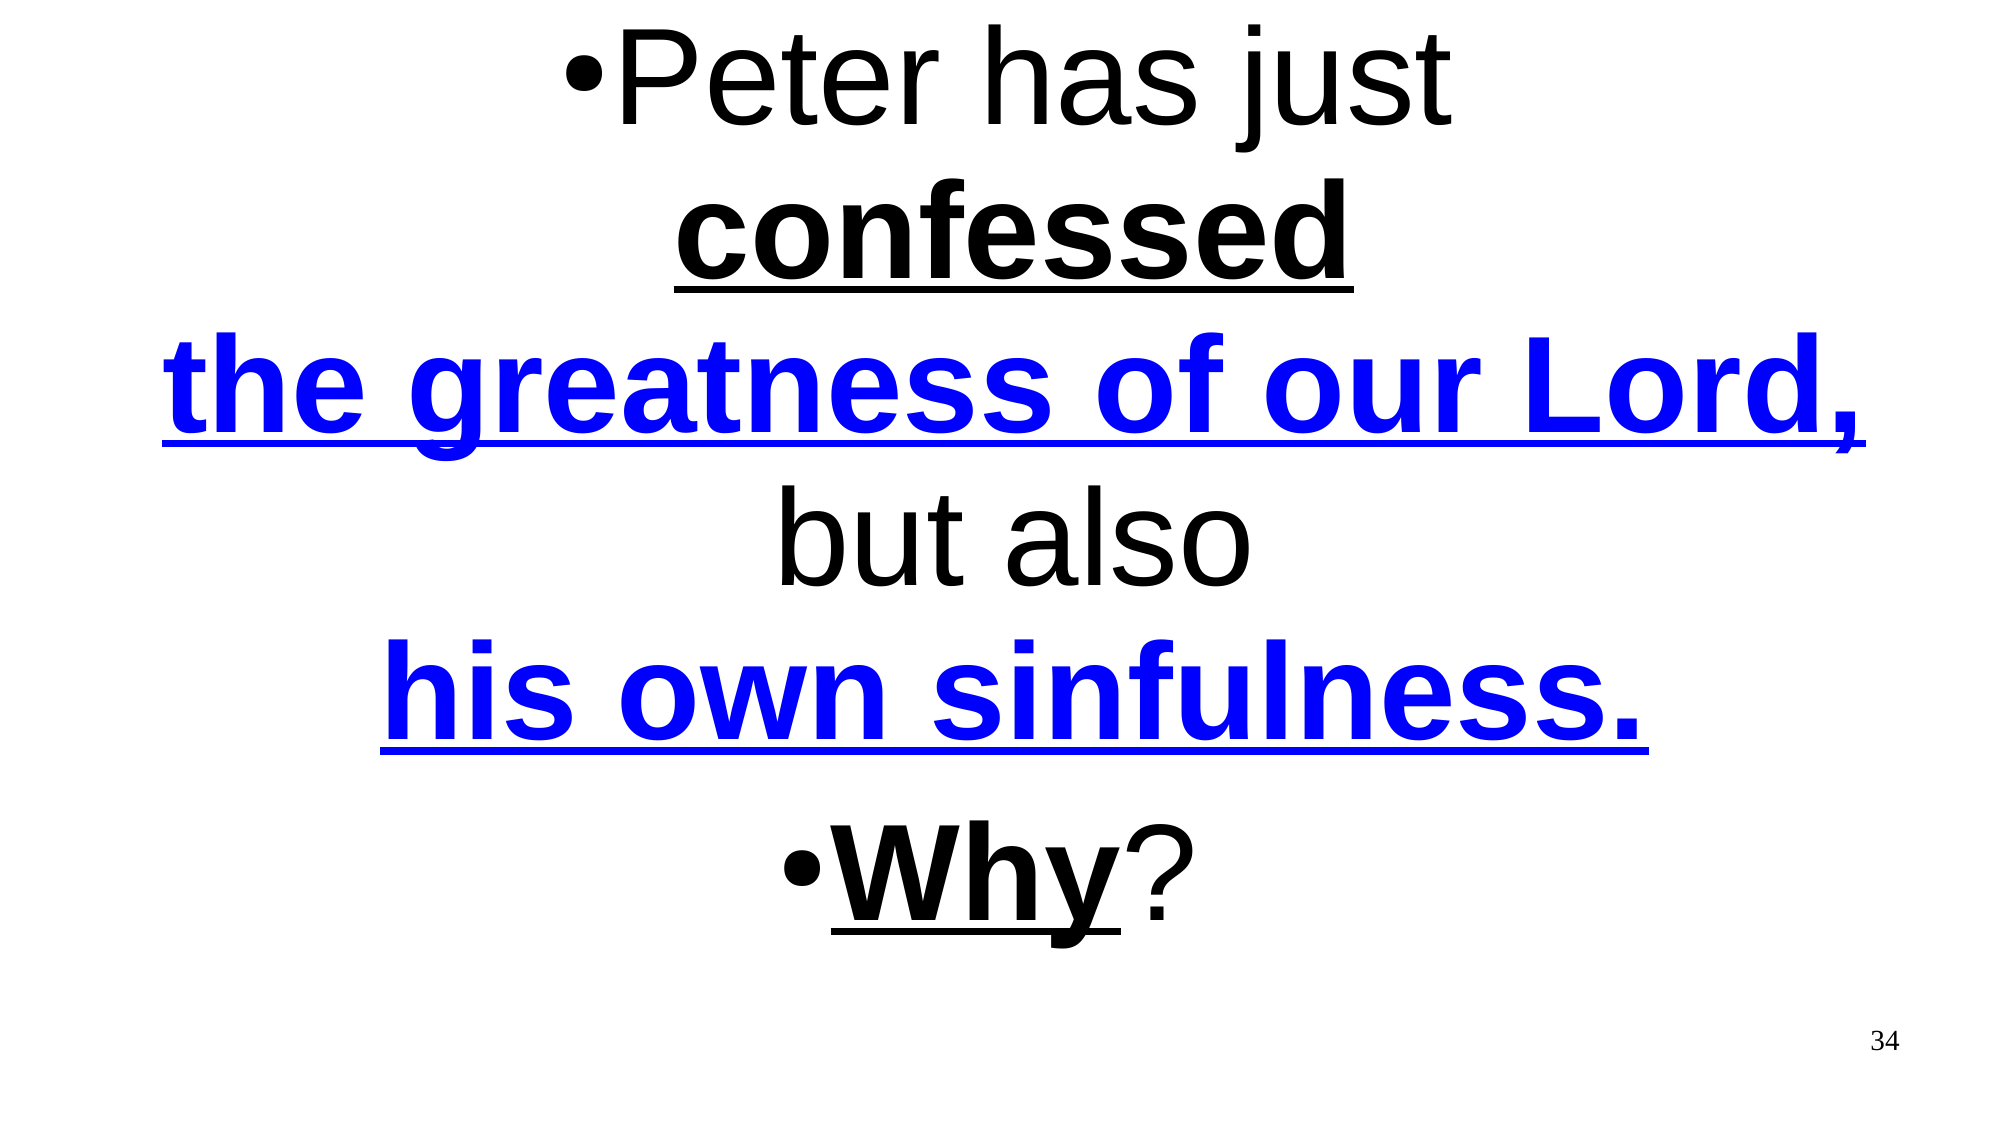

# Peter has just confessed the greatness of our Lord, but also his own sinfulness.
Why?
34